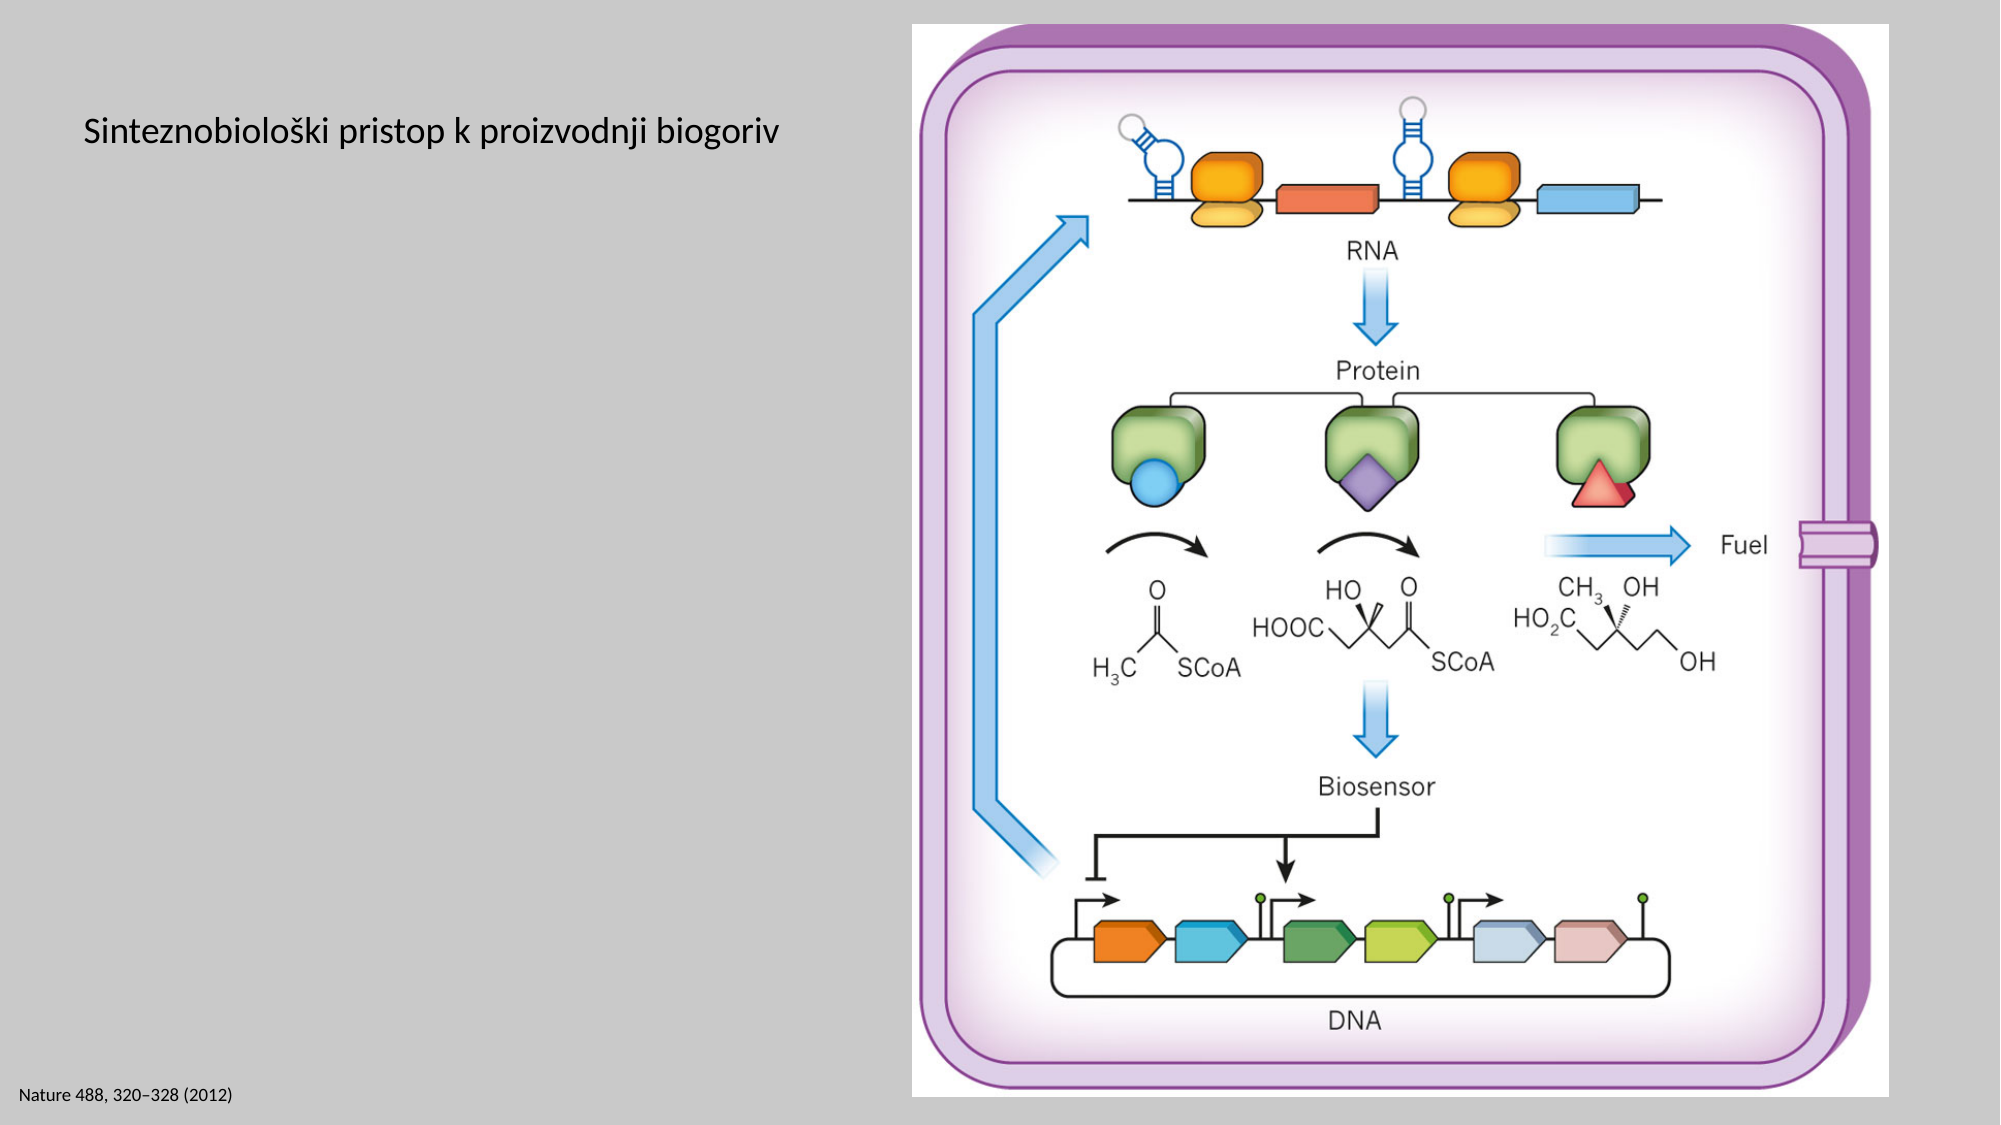

Sinteznobiološki pristop k proizvodnji biogoriv
 Nature 488, 320–328 (2012)